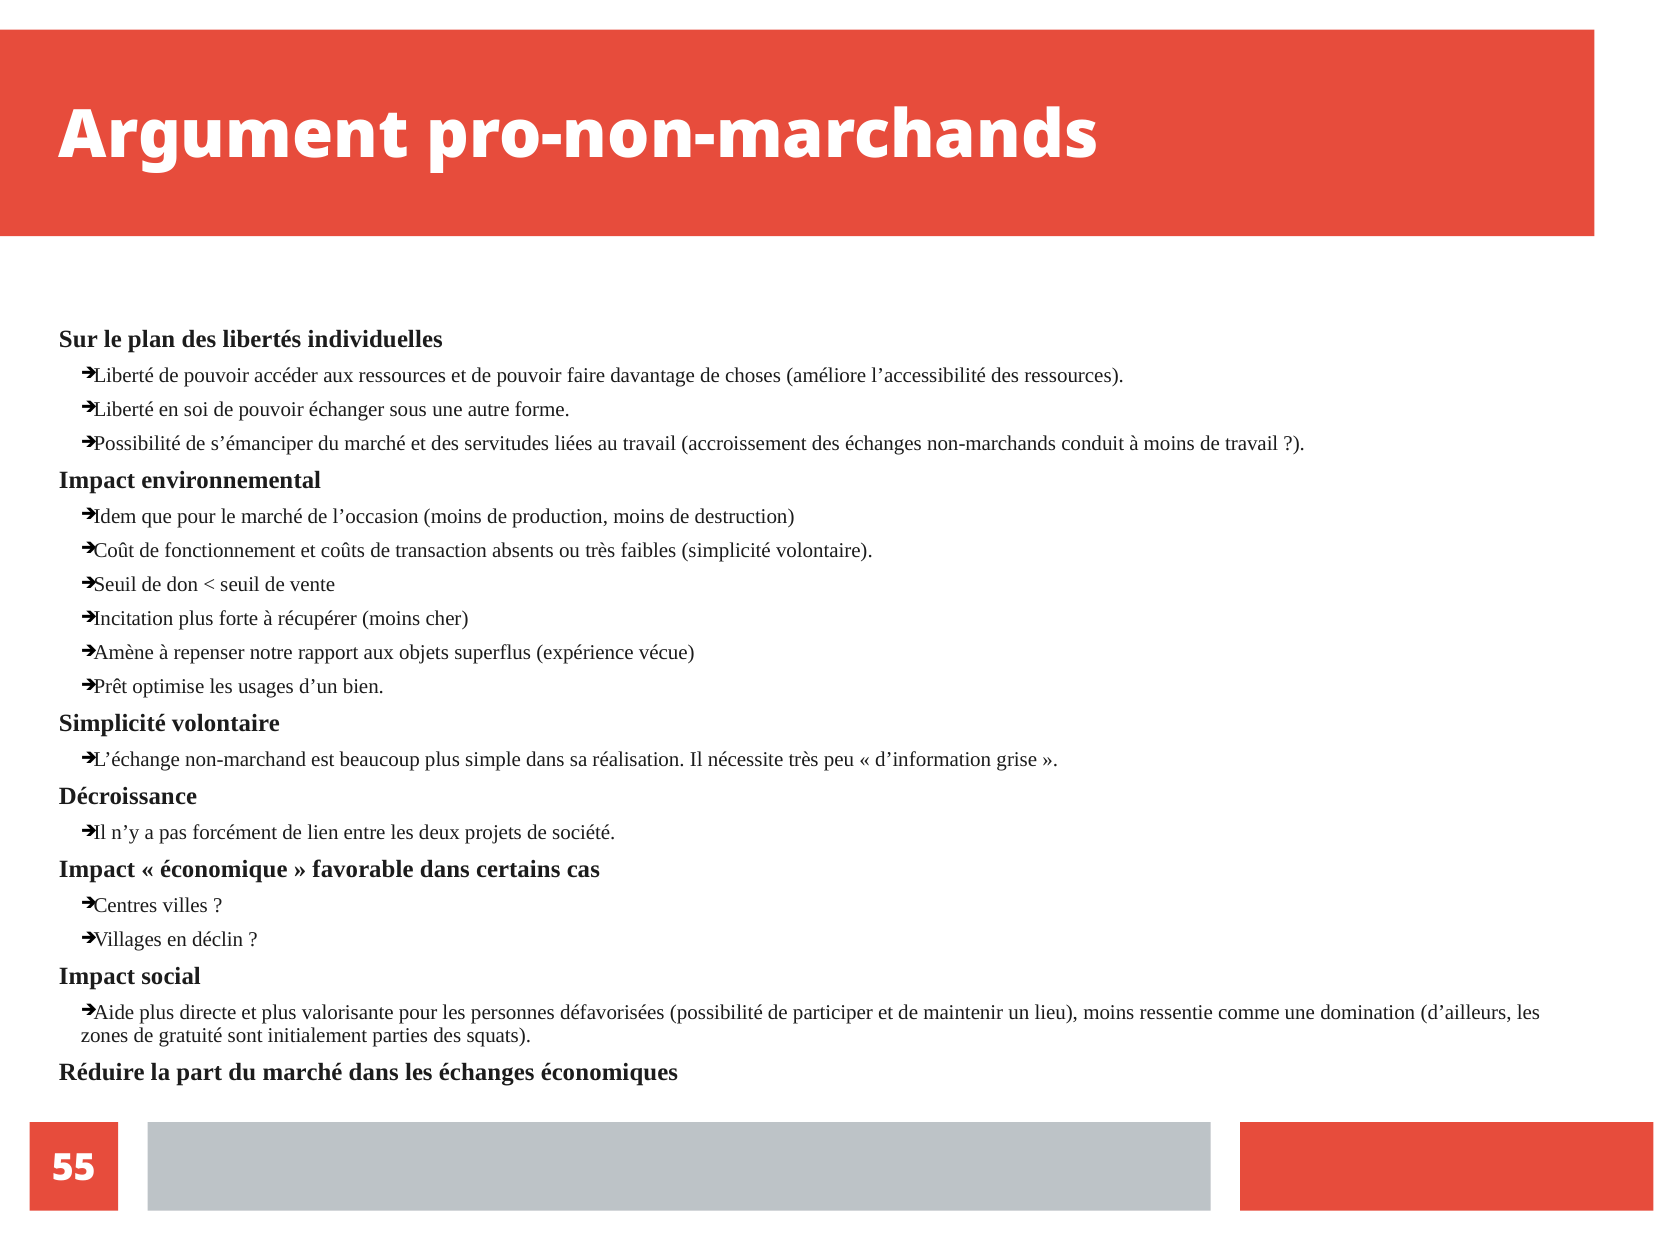

# Argument pro-non-marchands
Sur le plan des libertés individuelles
 Liberté de pouvoir accéder aux ressources et de pouvoir faire davantage de choses (améliore l’accessibilité des ressources).
 Liberté en soi de pouvoir échanger sous une autre forme.
 Possibilité de s’émanciper du marché et des servitudes liées au travail (accroissement des échanges non-marchands conduit à moins de travail ?).
Impact environnemental
 Idem que pour le marché de l’occasion (moins de production, moins de destruction)
 Coût de fonctionnement et coûts de transaction absents ou très faibles (simplicité volontaire).
 Seuil de don < seuil de vente
 Incitation plus forte à récupérer (moins cher)
 Amène à repenser notre rapport aux objets superflus (expérience vécue)
 Prêt optimise les usages d’un bien.
Simplicité volontaire
 L’échange non-marchand est beaucoup plus simple dans sa réalisation. Il nécessite très peu « d’information grise ».
Décroissance
 Il n’y a pas forcément de lien entre les deux projets de société.
Impact « économique » favorable dans certains cas
 Centres villes ?
 Villages en déclin ?
Impact social
 Aide plus directe et plus valorisante pour les personnes défavorisées (possibilité de participer et de maintenir un lieu), moins ressentie comme une domination (d’ailleurs, les zones de gratuité sont initialement parties des squats).
Réduire la part du marché dans les échanges économiques
55